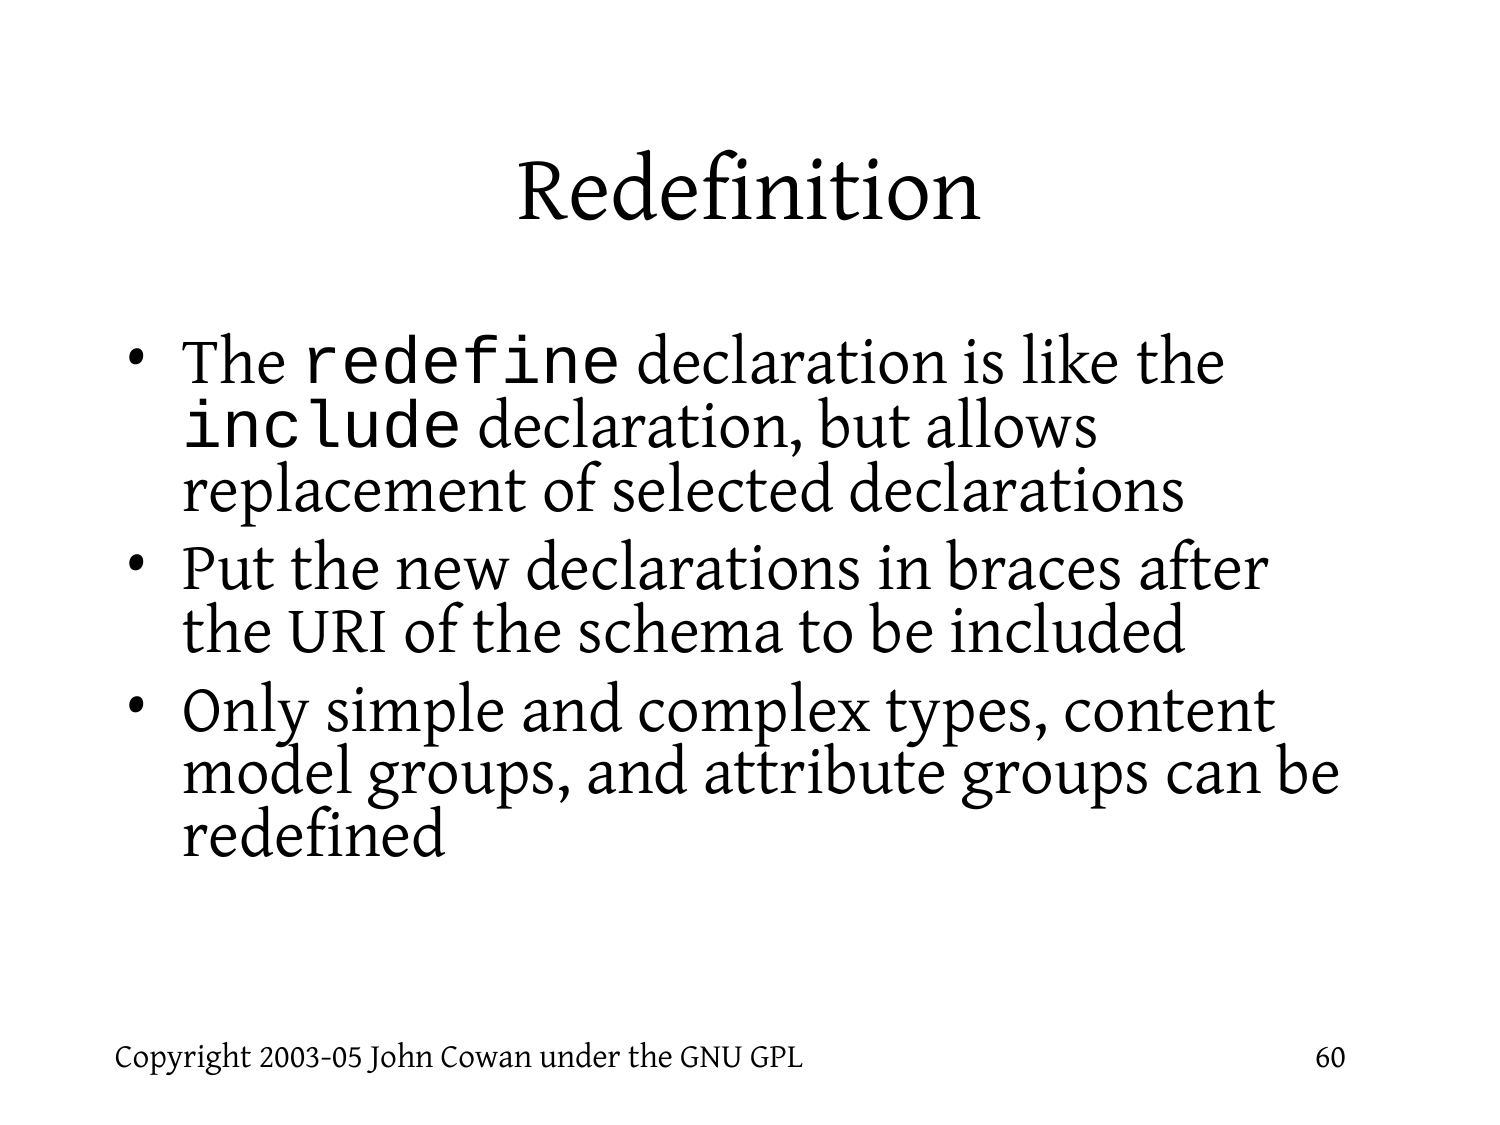

# Redefinition
The redefine declaration is like the include declaration, but allows replacement of selected declarations
Put the new declarations in braces after the URI of the schema to be included
Only simple and complex types, content model groups, and attribute groups can be redefined